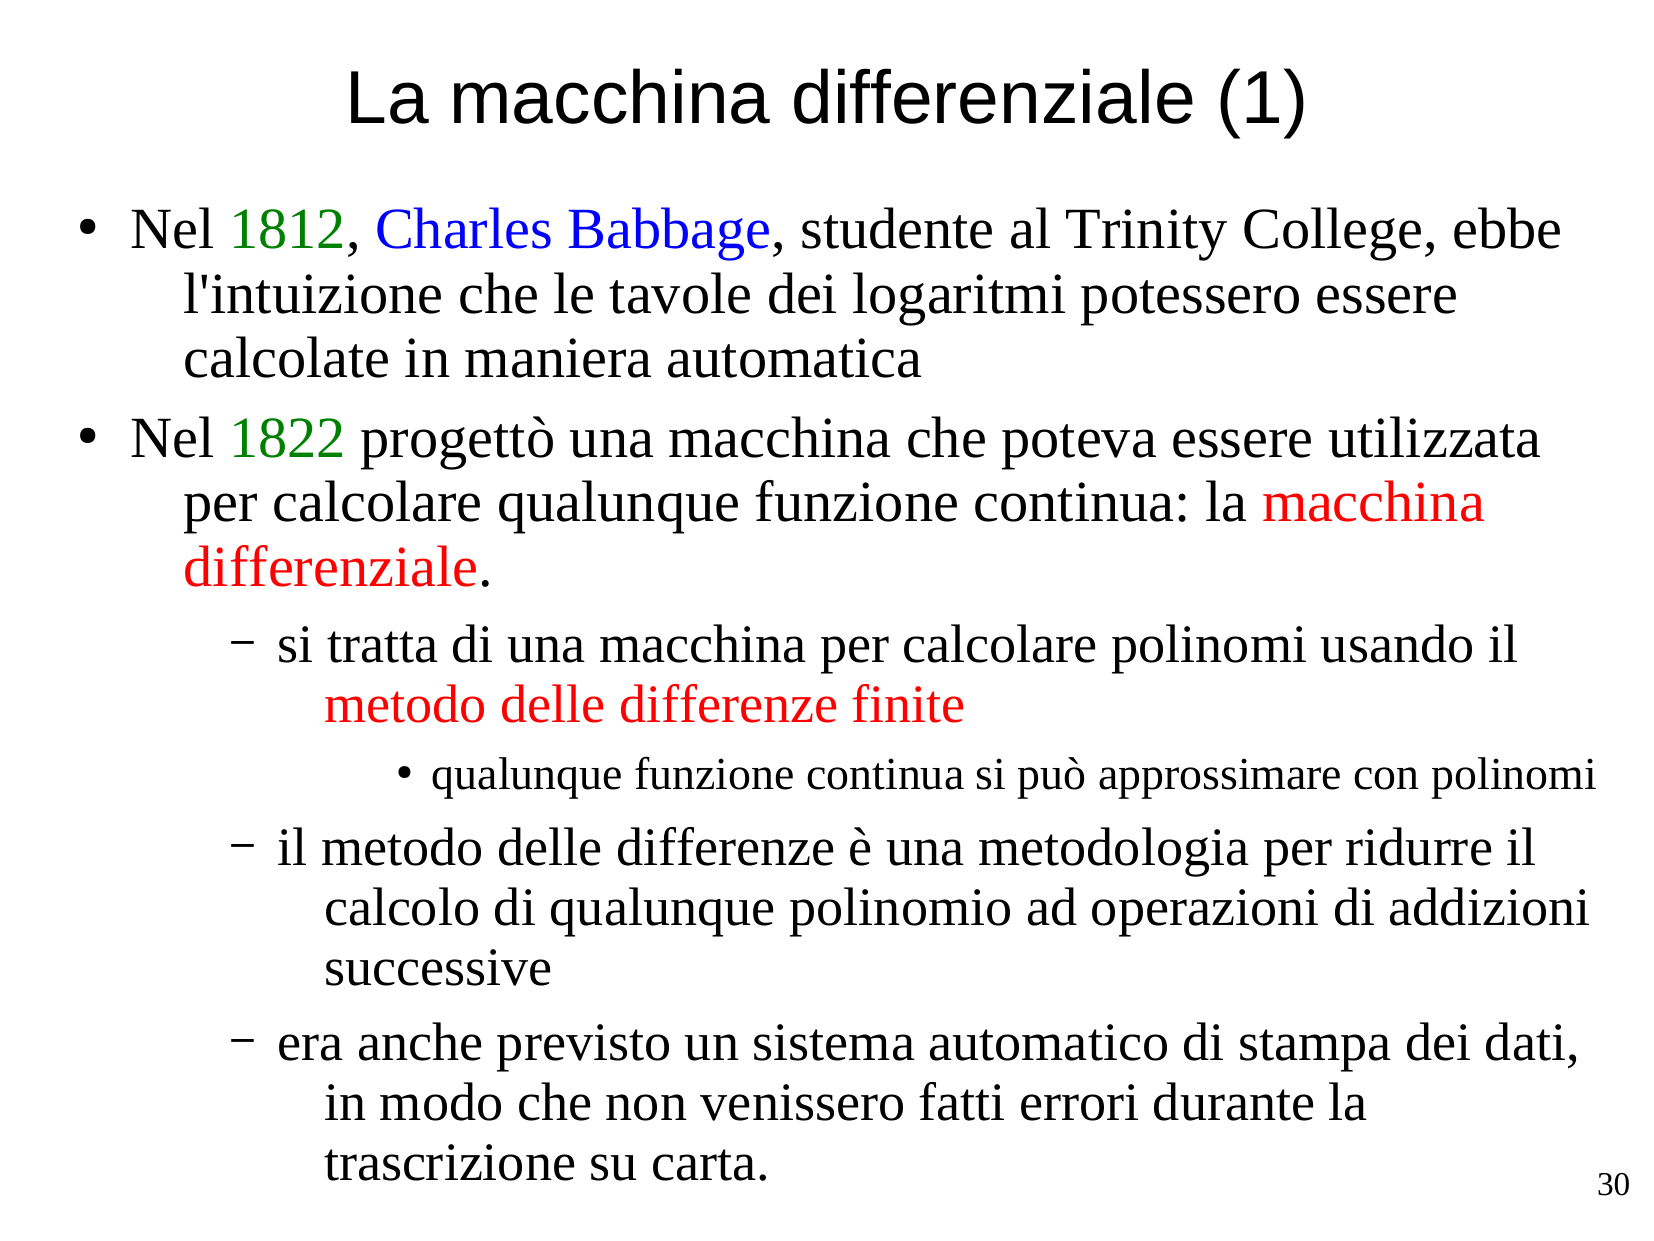

# La macchina differenziale (1)
Nel 1812, Charles Babbage, studente al Trinity College, ebbe l'intuizione che le tavole dei logaritmi potessero essere calcolate in maniera automatica
Nel 1822 progettò una macchina che poteva essere utilizzata per calcolare qualunque funzione continua: la macchina differenziale.
si tratta di una macchina per calcolare polinomi usando il metodo delle differenze finite
qualunque funzione continua si può approssimare con polinomi
il metodo delle differenze è una metodologia per ridurre il calcolo di qualunque polinomio ad operazioni di addizioni successive
era anche previsto un sistema automatico di stampa dei dati, in modo che non venissero fatti errori durante la trascrizione su carta.